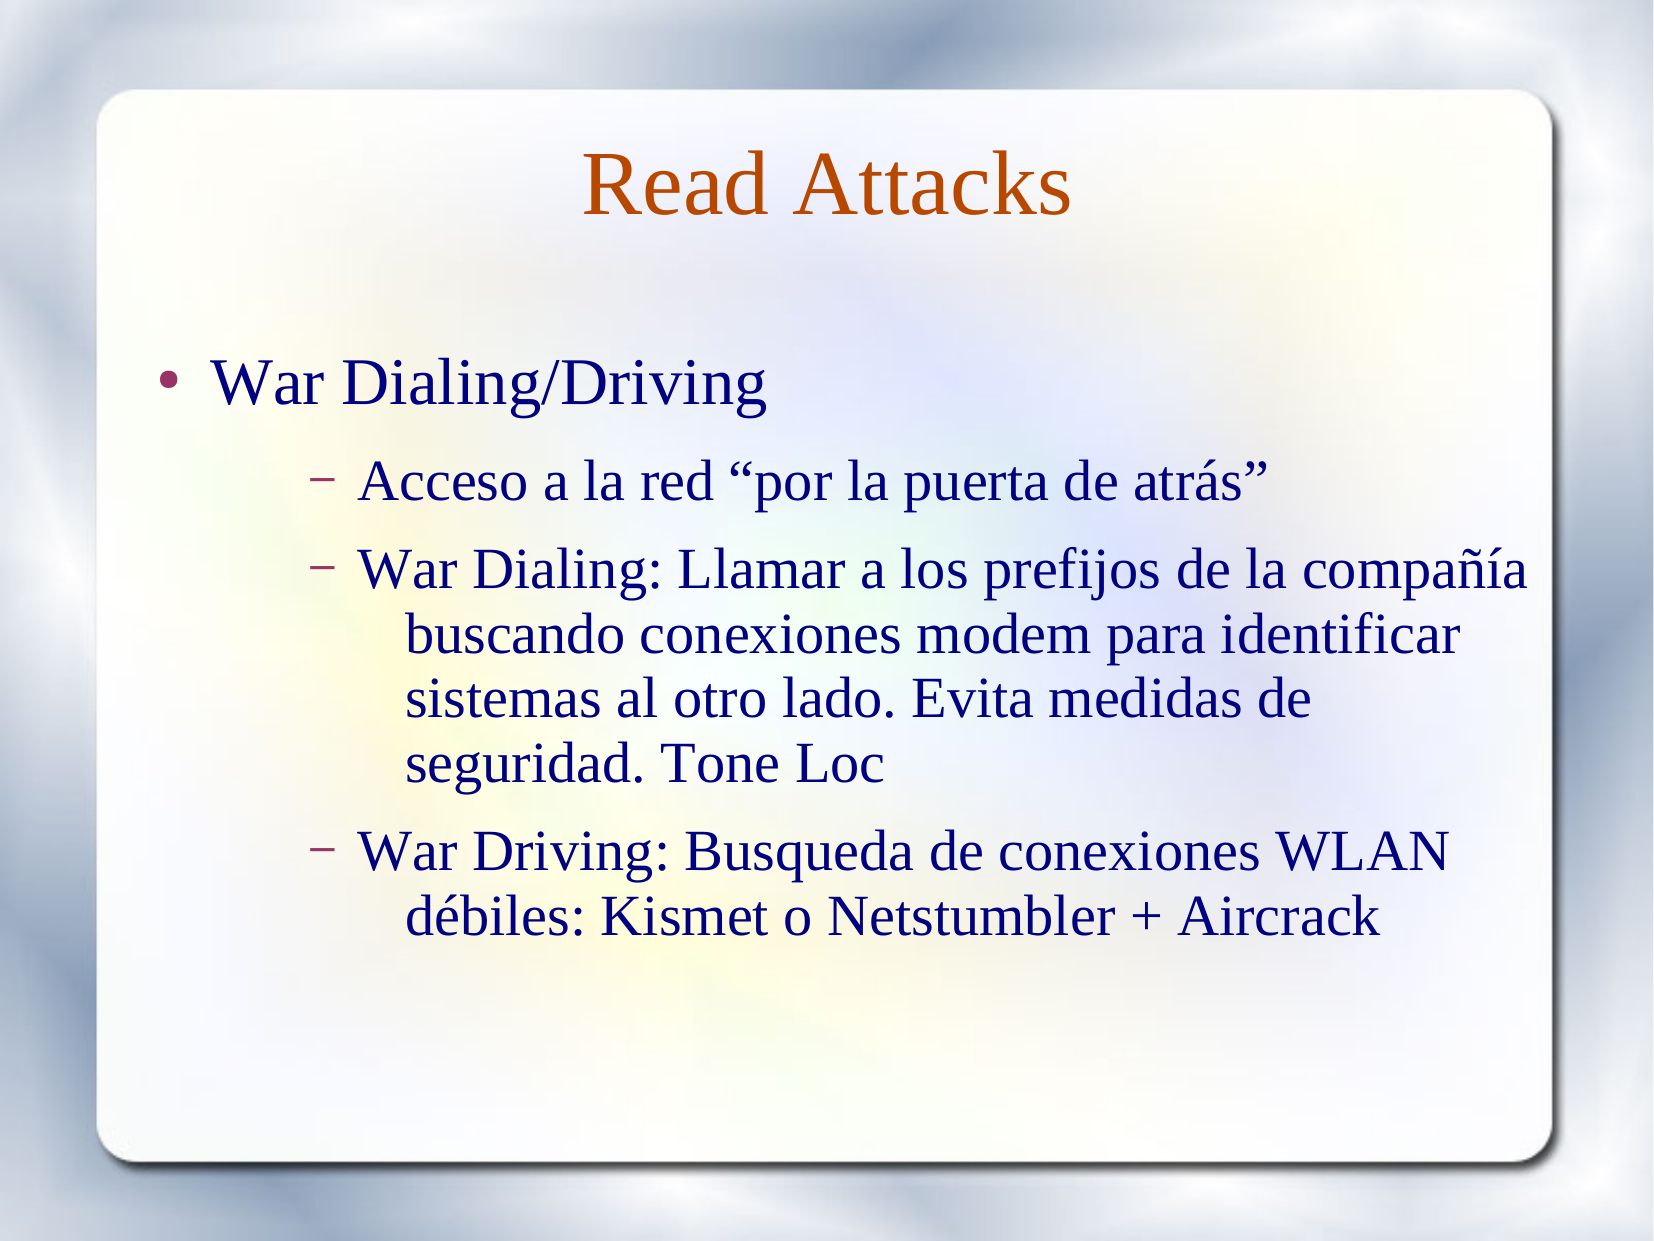

# Read Attacks
War Dialing/Driving
Acceso a la red “por la puerta de atrás”
War Dialing: Llamar a los prefijos de la compañía buscando conexiones modem para identificar sistemas al otro lado. Evita medidas de seguridad. Tone Loc
War Driving: Busqueda de conexiones WLAN débiles: Kismet o Netstumbler + Aircrack